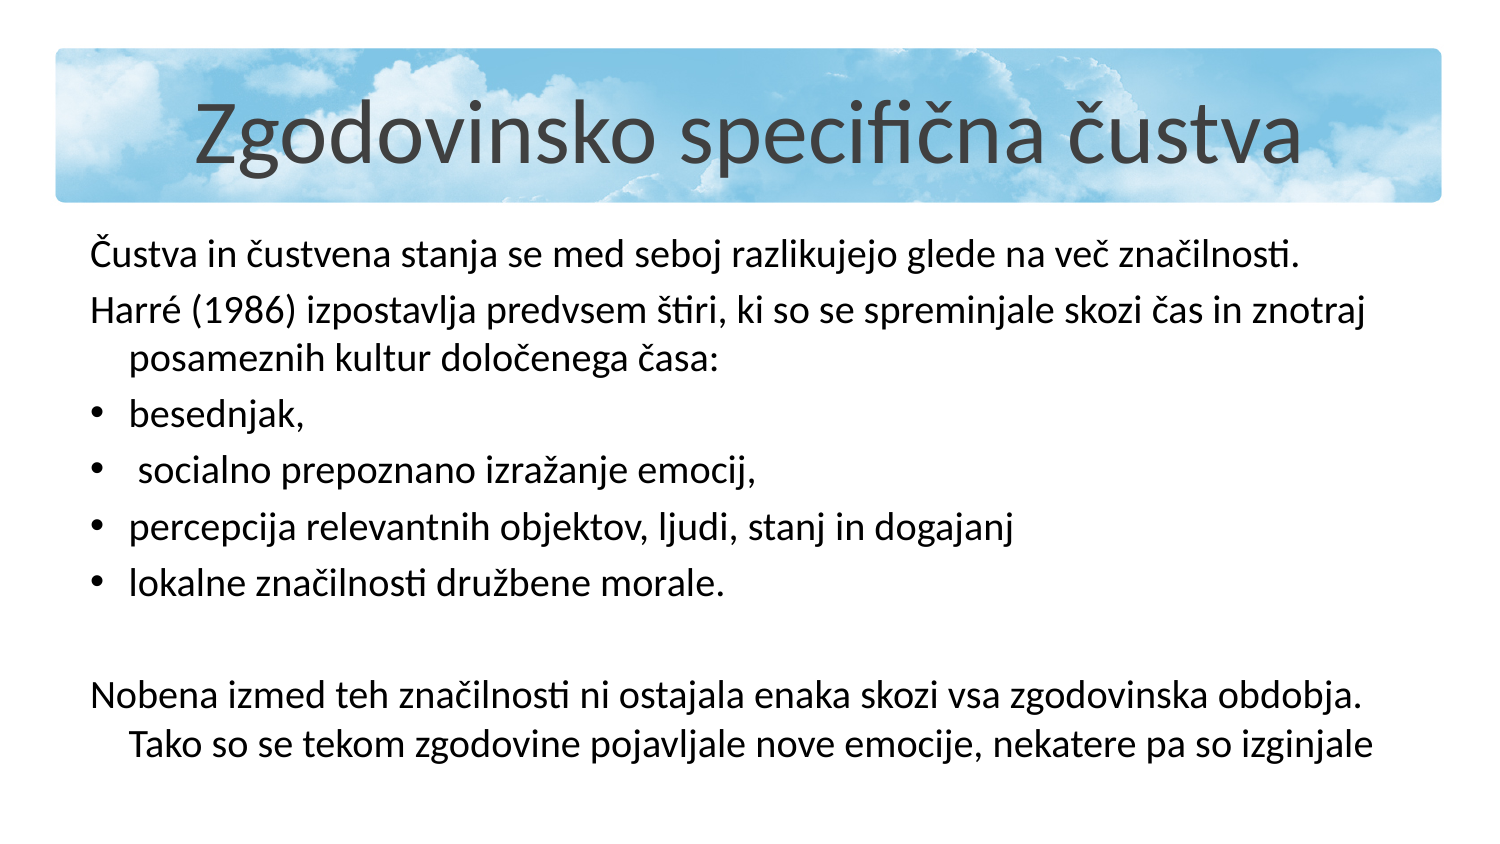

# Zgodovinsko specifična čustva
Čustva in čustvena stanja se med seboj razlikujejo glede na več značilnosti.
Harré (1986) izpostavlja predvsem štiri, ki so se spreminjale skozi čas in znotraj posameznih kultur določenega časa:
besednjak,
 socialno prepoznano izražanje emocij,
percepcija relevantnih objektov, ljudi, stanj in dogajanj
lokalne značilnosti družbene morale.
Nobena izmed teh značilnosti ni ostajala enaka skozi vsa zgodovinska obdobja. Tako so se tekom zgodovine pojavljale nove emocije, nekatere pa so izginjale